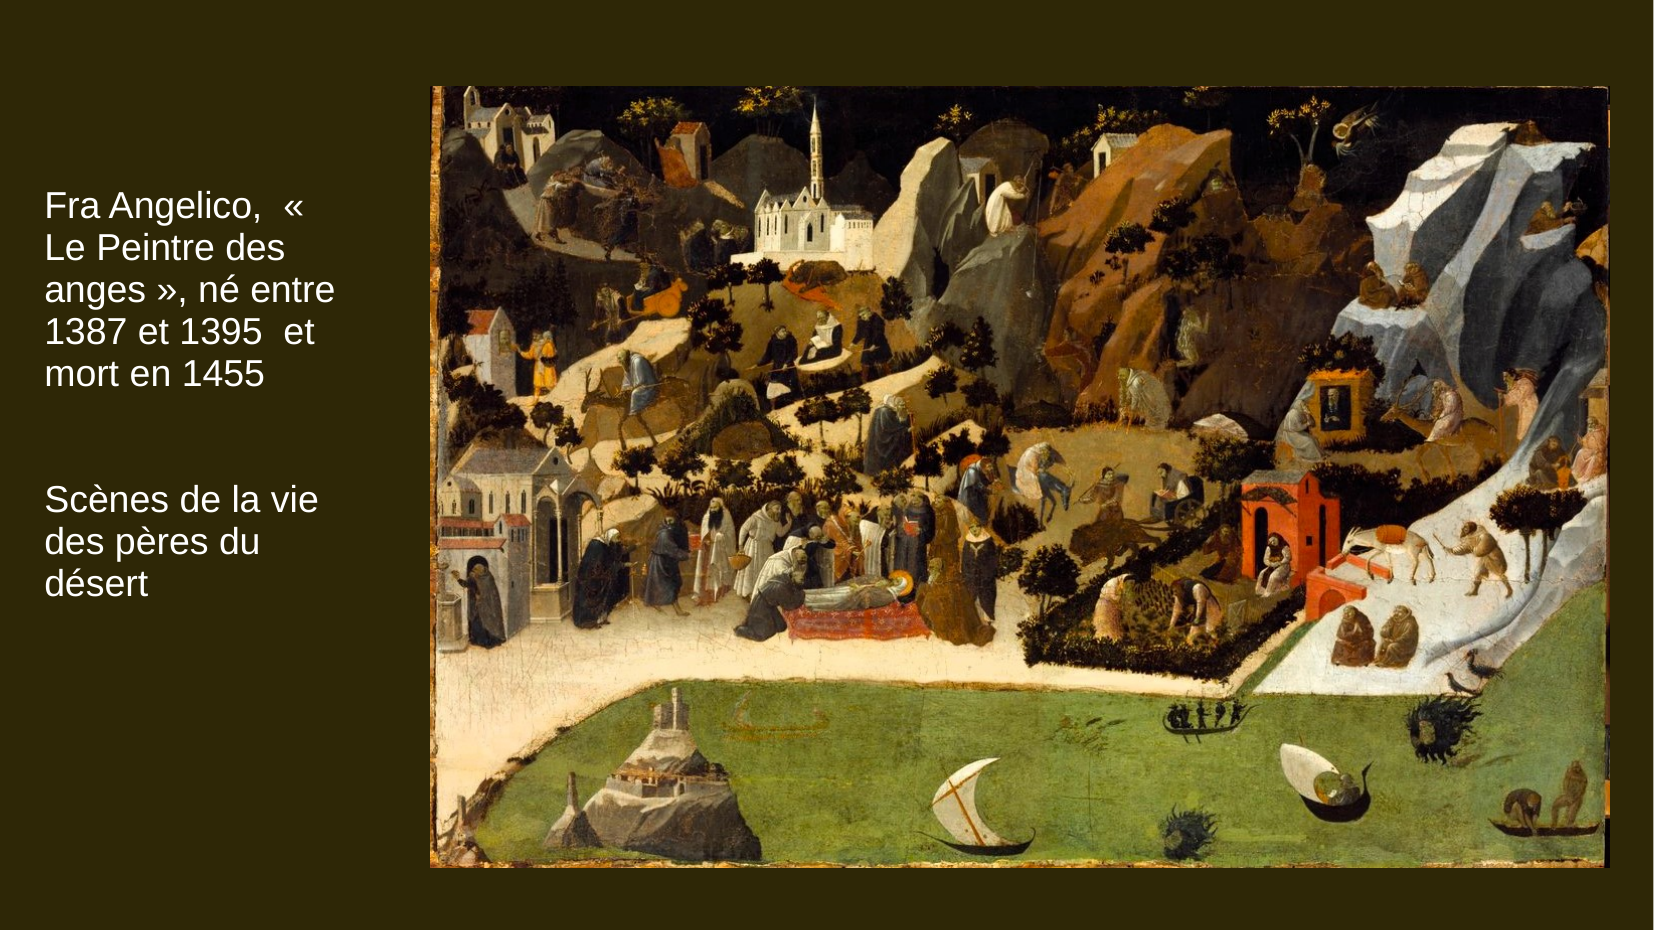

Fra Angelico, « Le Peintre des anges », né entre 1387 et 1395 et mort en 1455
Scènes de la vie des pères du désert